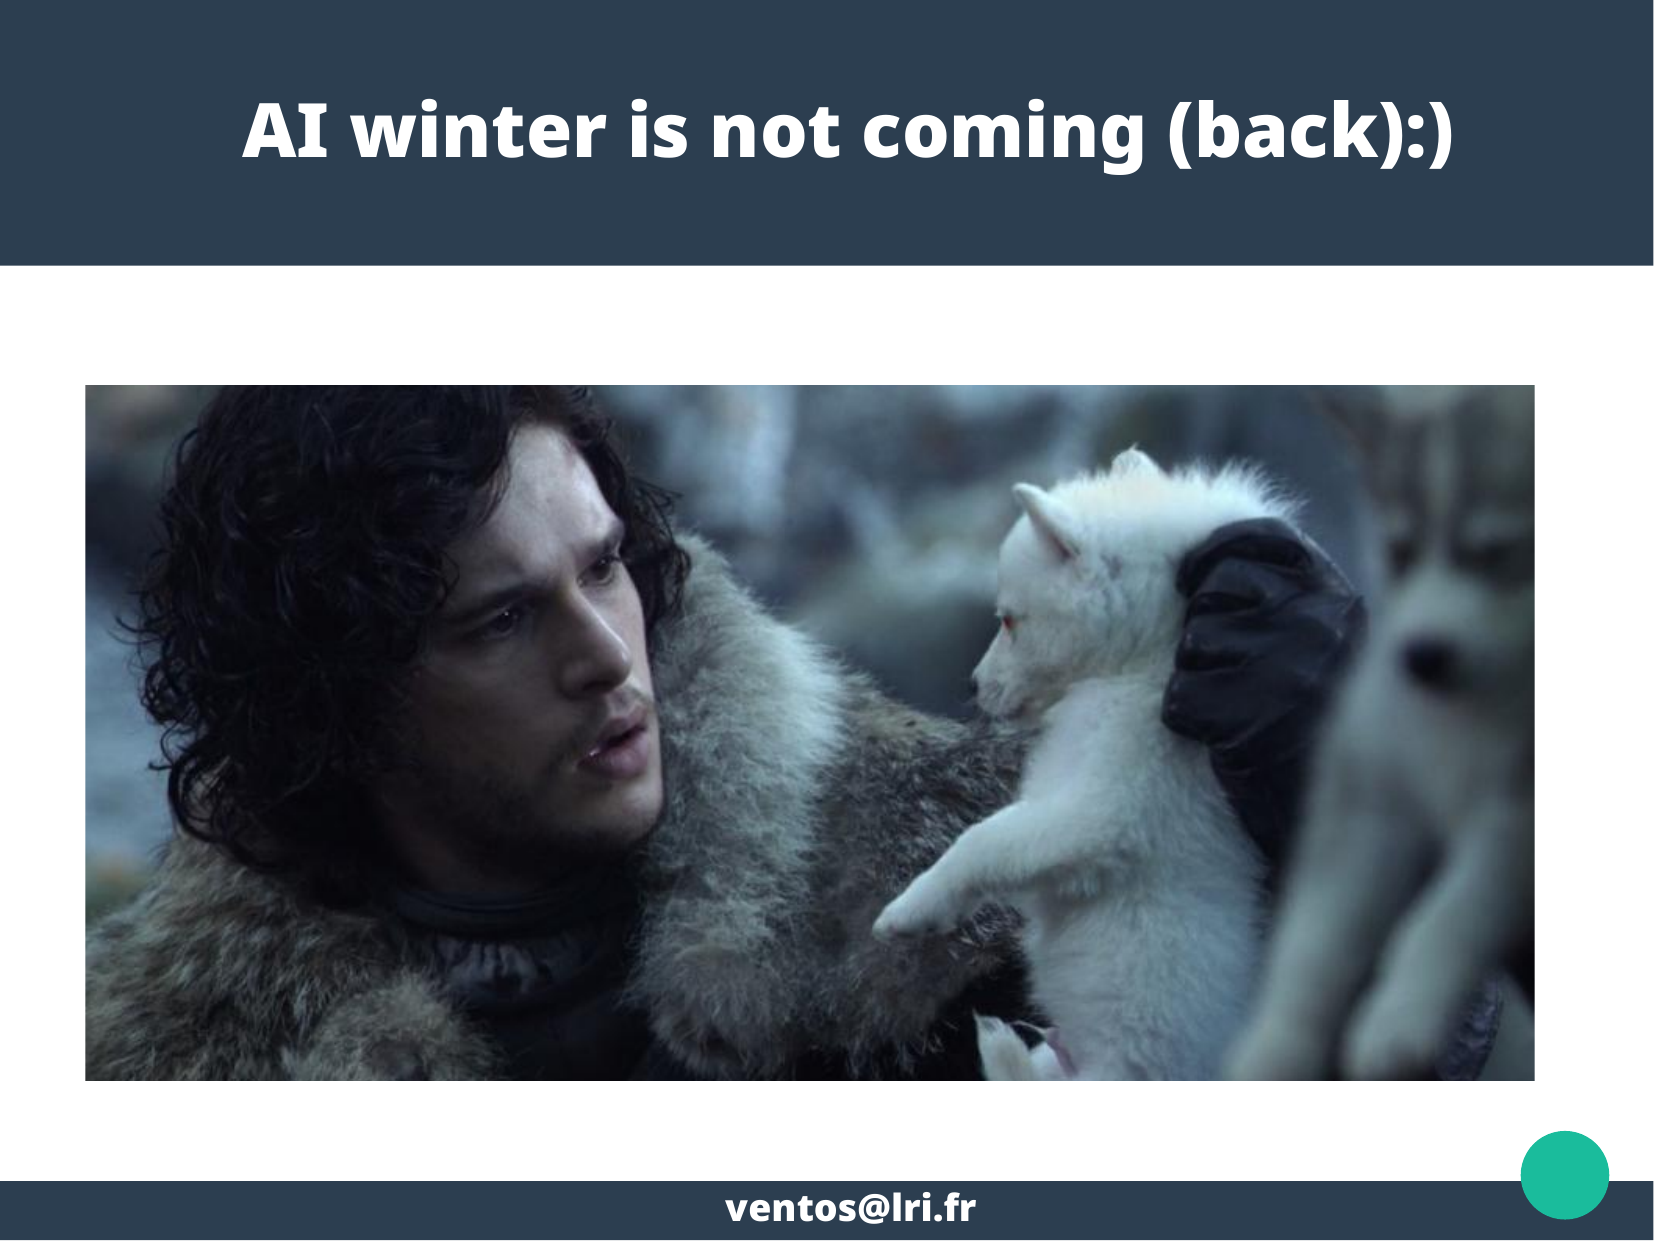

# AI winter is not coming (back):)
 ventos@lri.fr